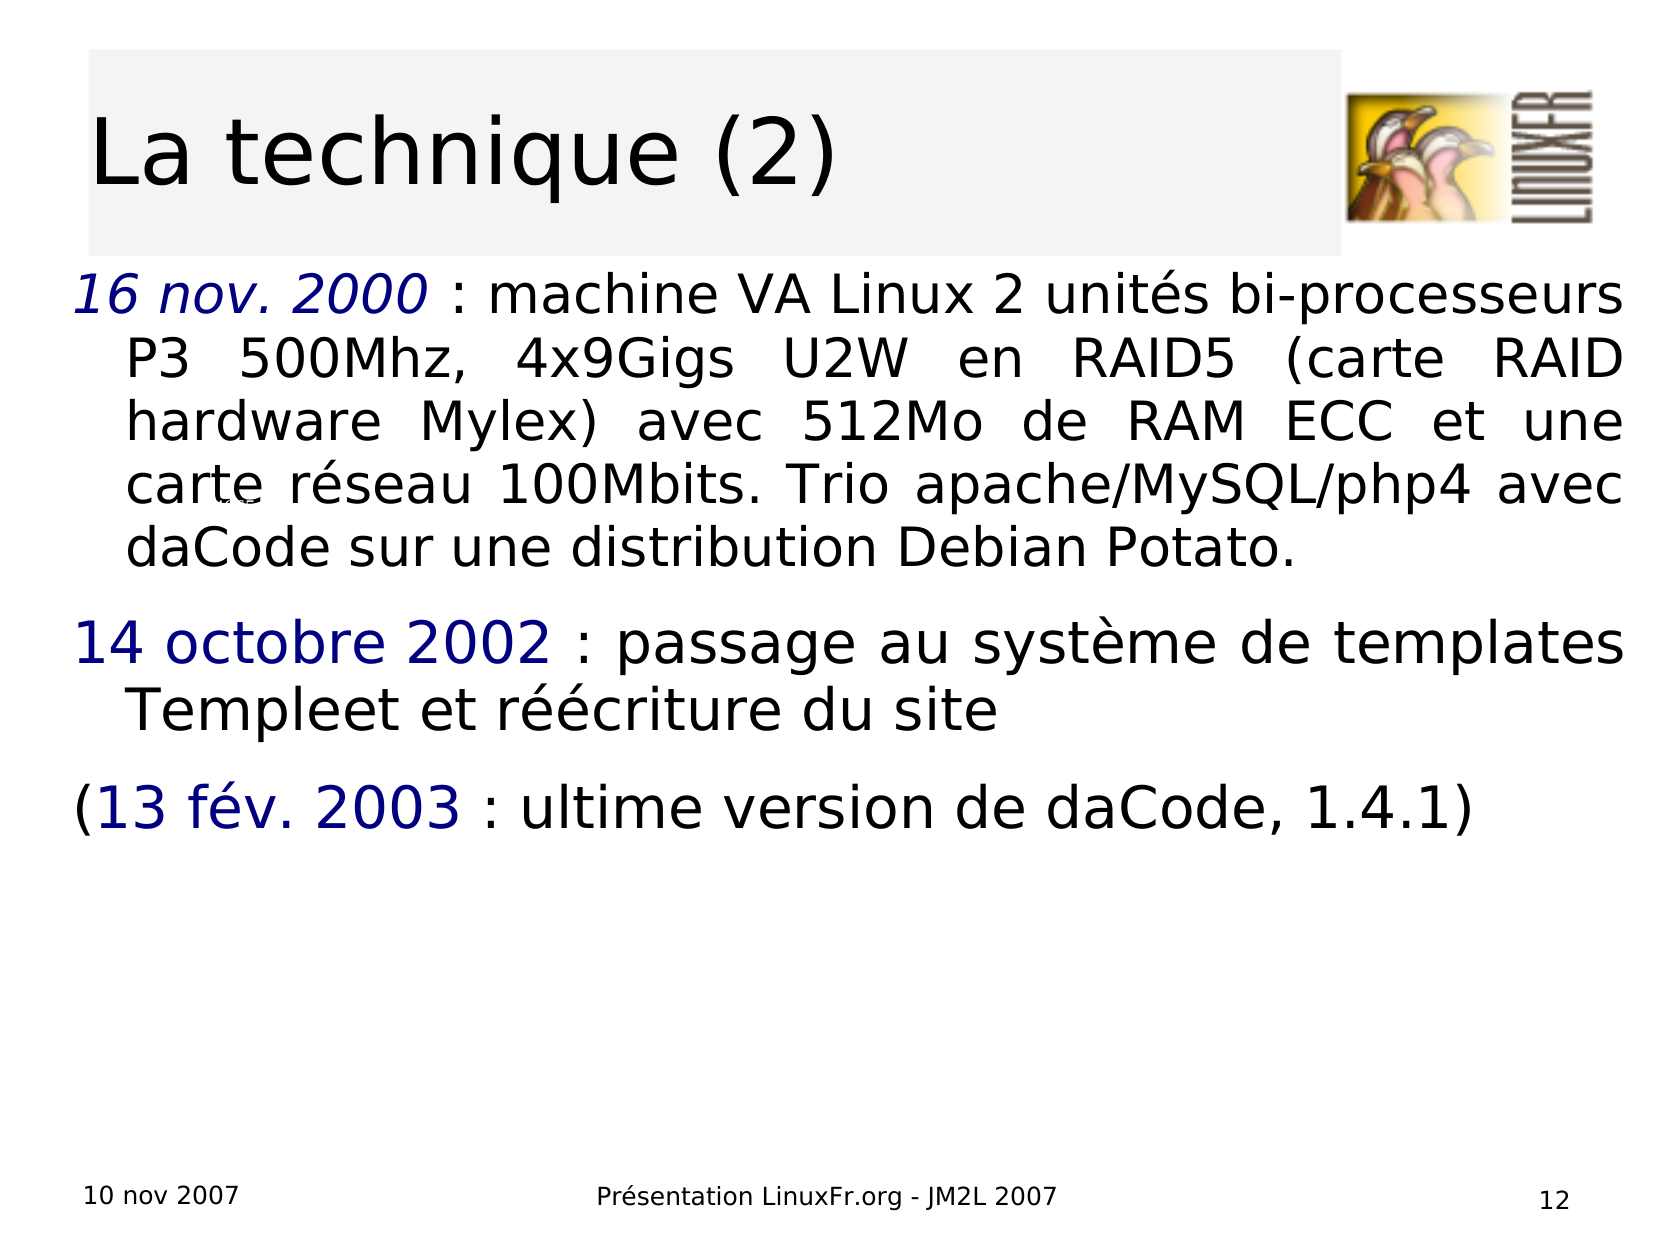

# La technique (2)
16 nov. 2000 : machine VA Linux 2 unités bi-processeurs P3 500Mhz, 4x9Gigs U2W en RAID5 (carte RAID hardware Mylex) avec 512Mo de RAM ECC et une carte réseau 100Mbits. Trio apache/MySQL/php4 avec daCode sur une distribution Debian Potato.
14 octobre 2002 : passage au système de templates Templeet et réécriture du site
(13 fév. 2003 : ultime version de daCode, 1.4.1)
4665
10 nov 2007
Présentation LinuxFr.org - JM2L 2007
12